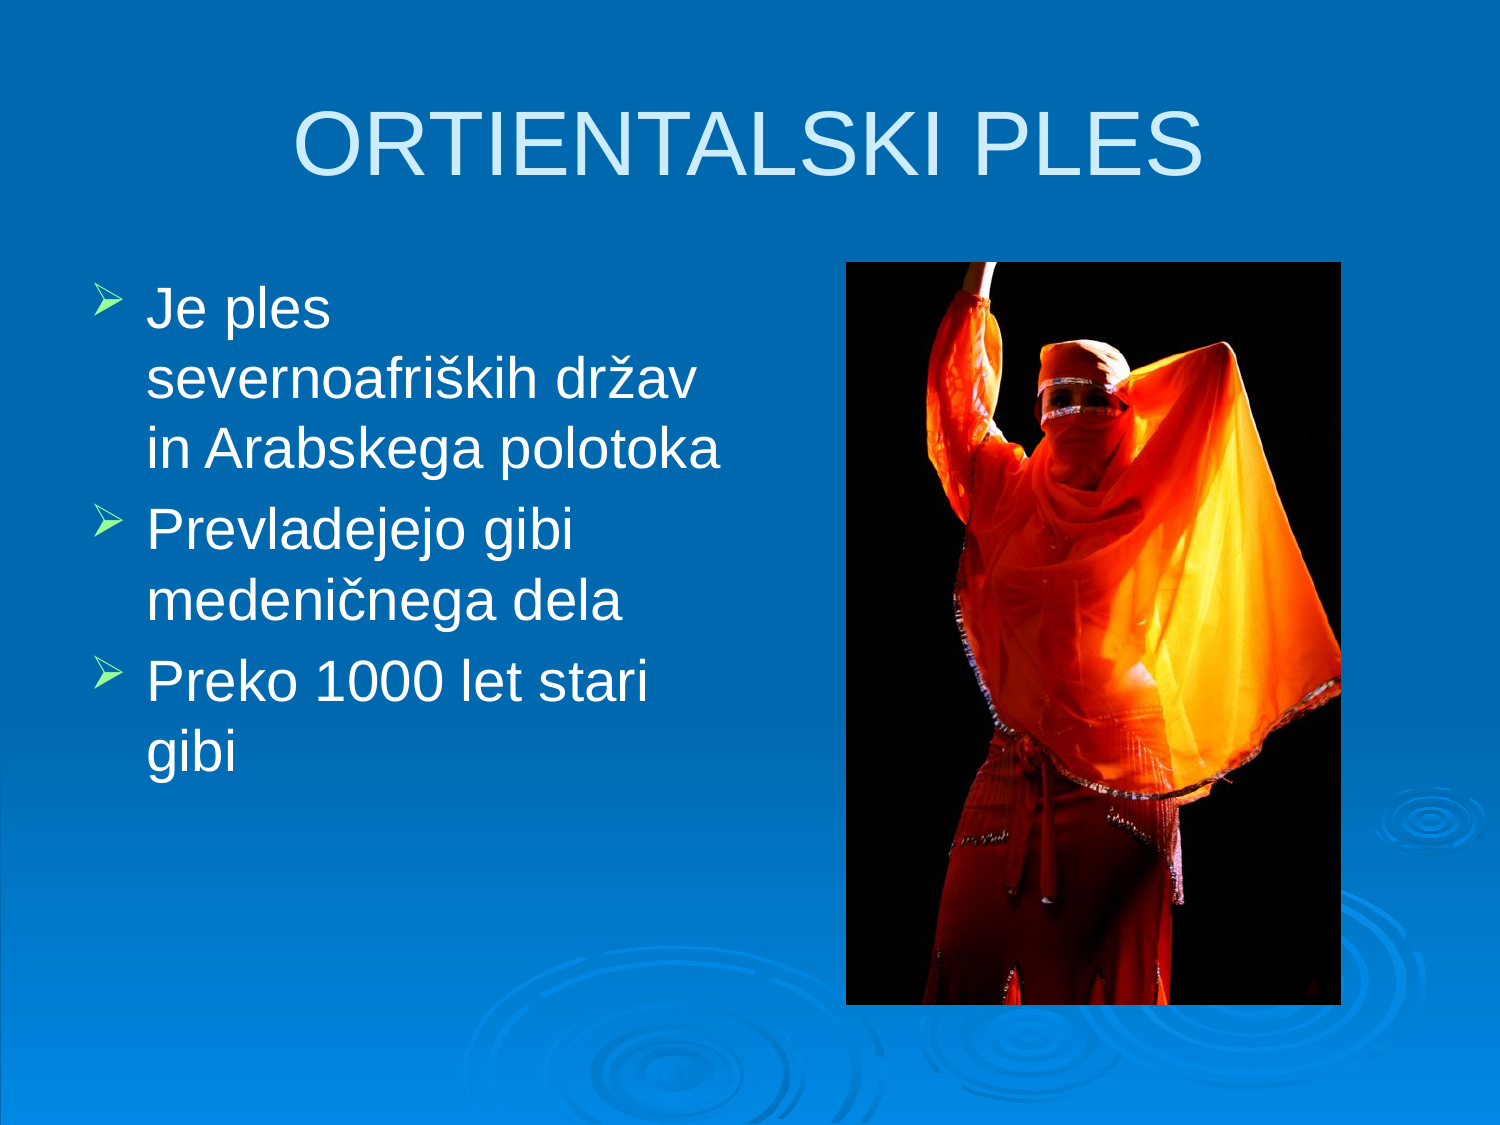

# ORTIENTALSKI PLES
Je ples severnoafriških držav in Arabskega polotoka
Prevladejejo gibi medeničnega dela
Preko 1000 let stari gibi